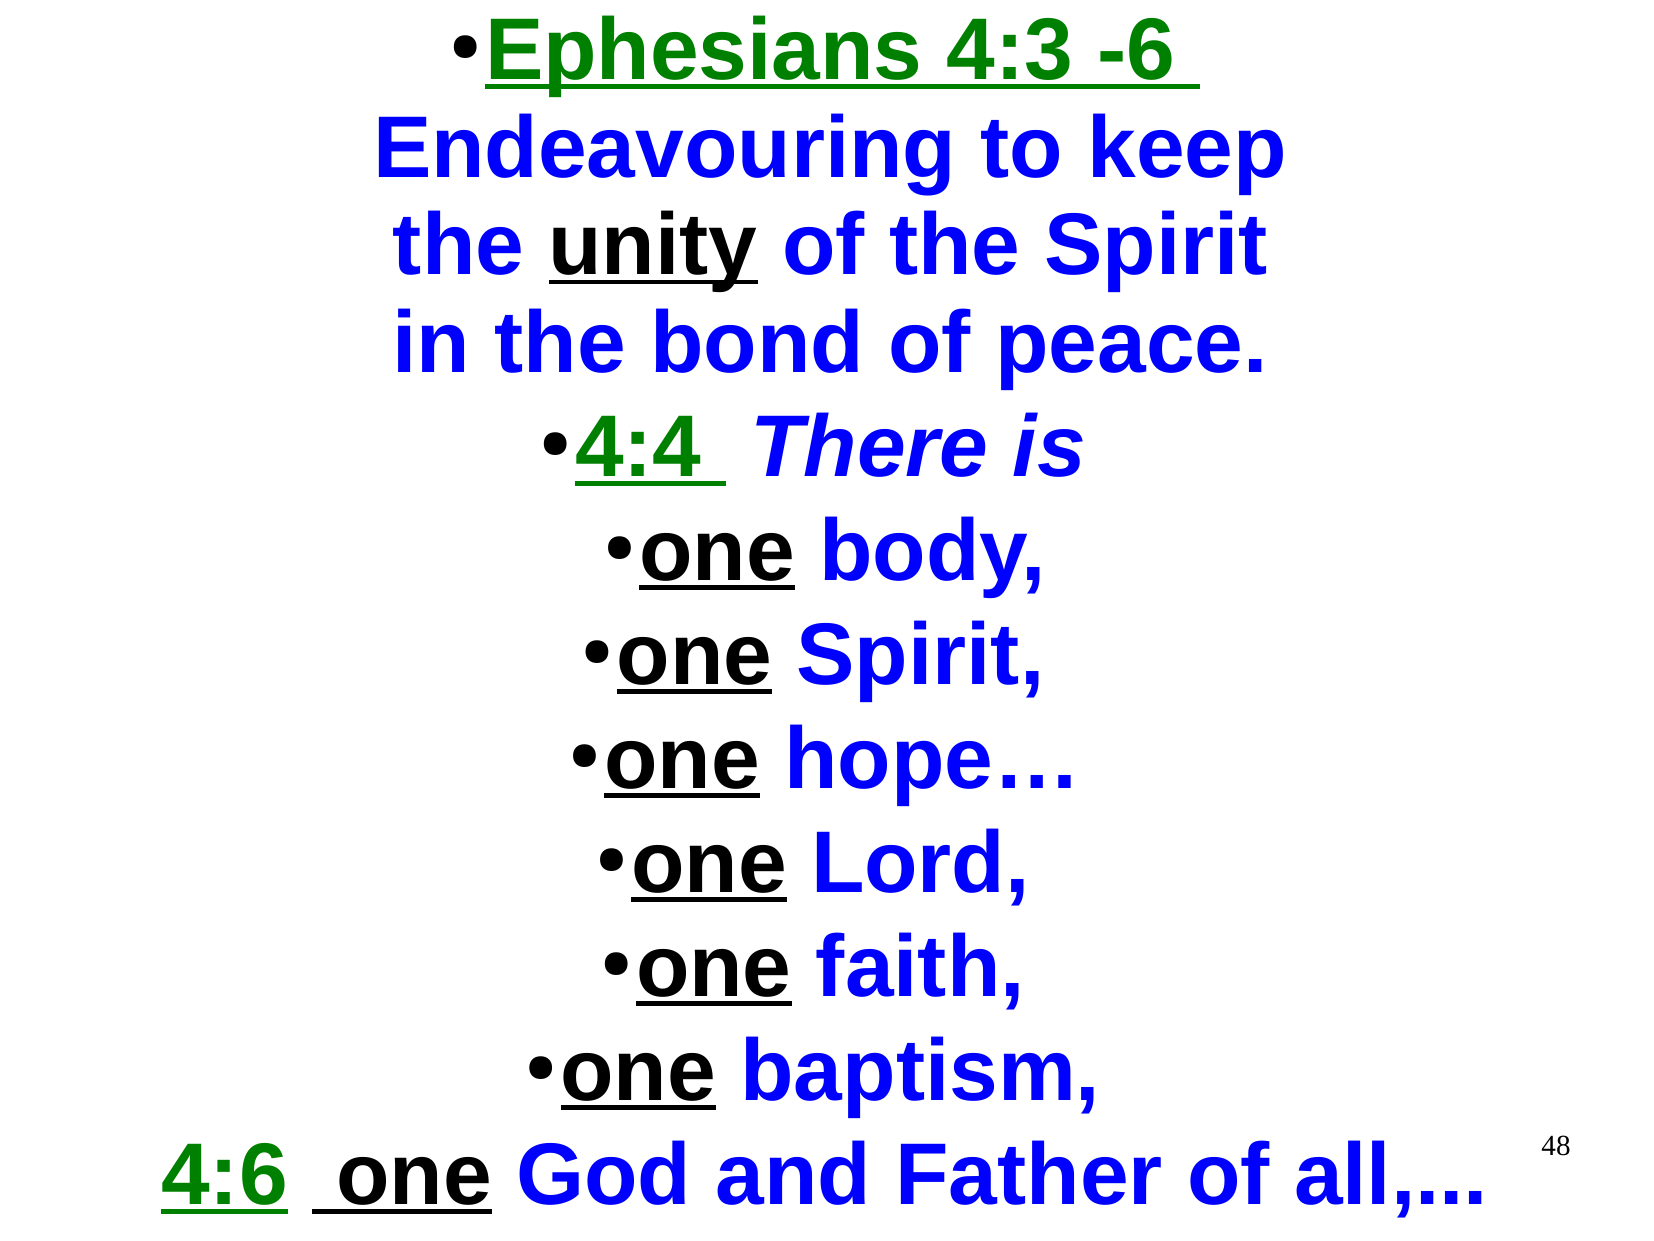

# Ephesians 4:3 -6 Endeavouring to keep the unity of the Spirit in the bond of peace.
4:4  There is
one body,
one Spirit,
one hope…
one Lord,
one faith,
one baptism,
4:6  one God and Father of all,...
48